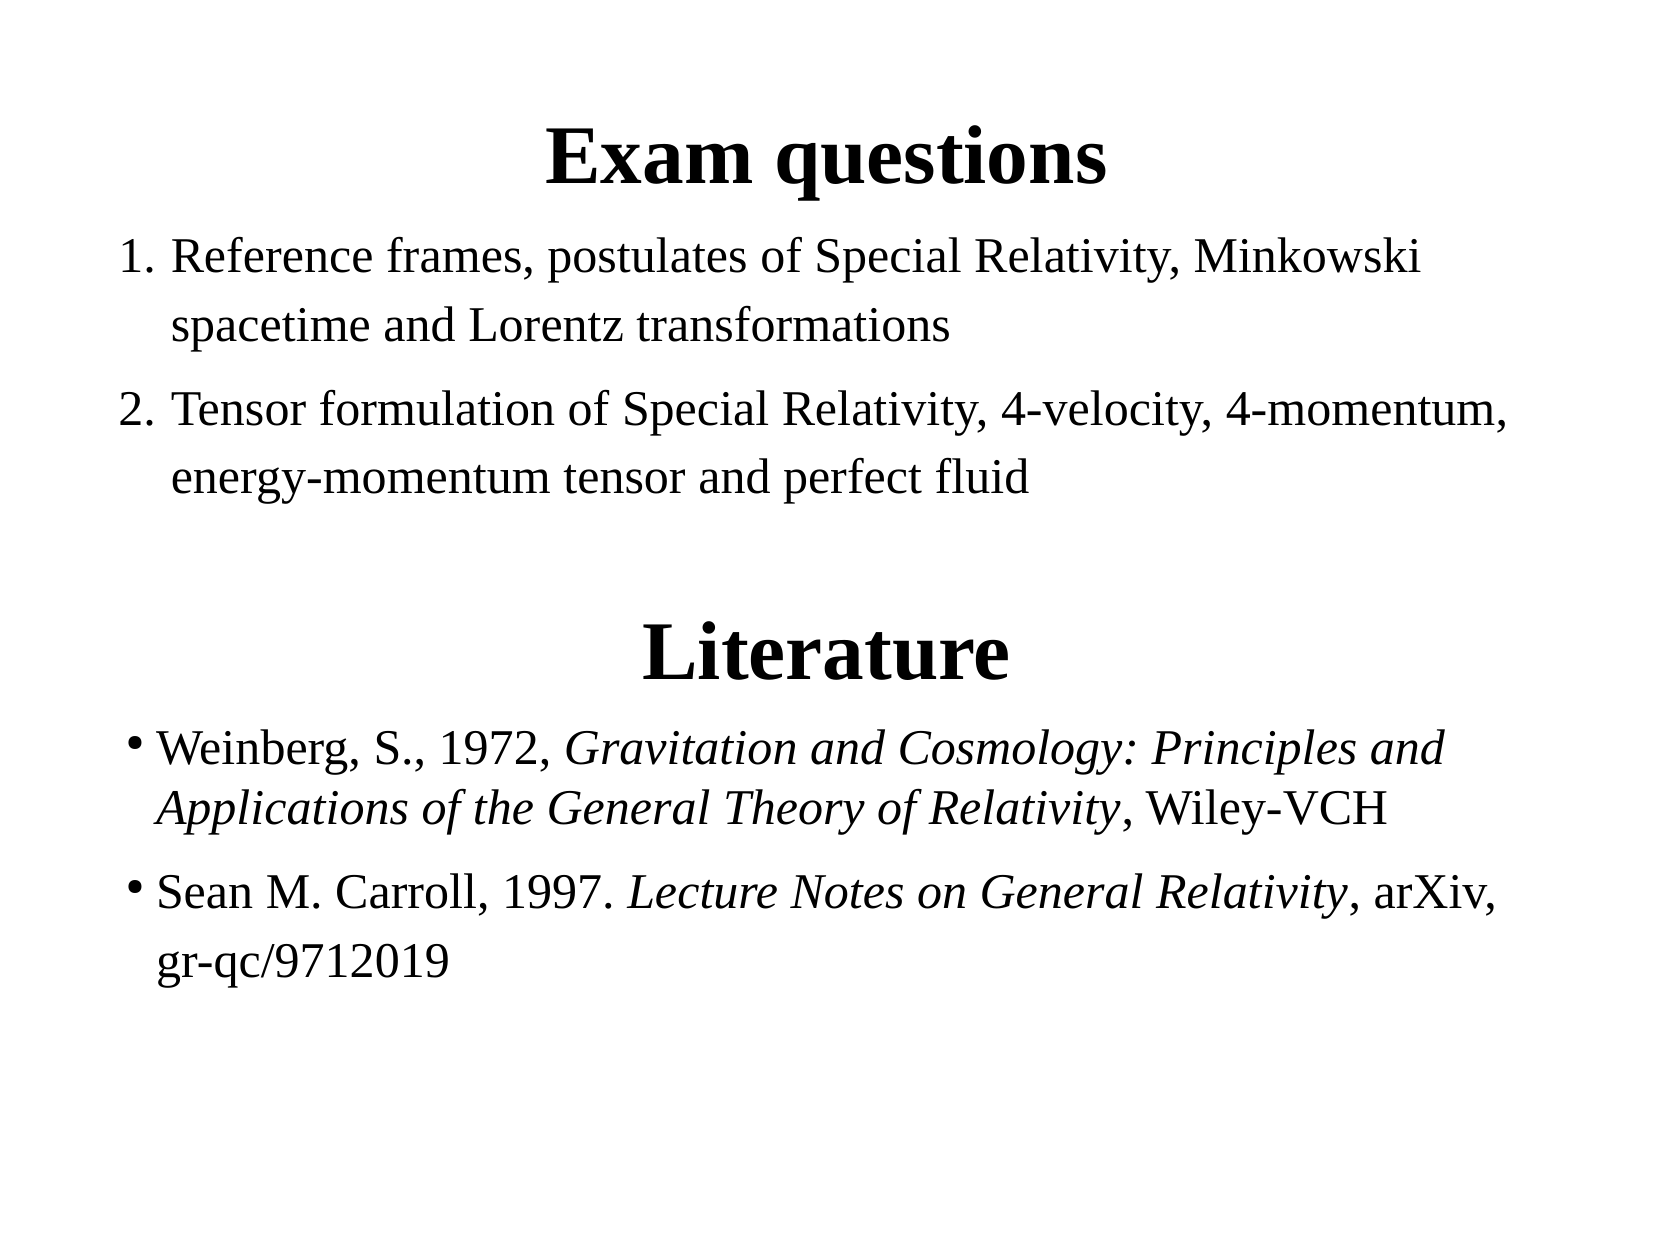

Exam questions
Reference frames, postulates of Special Relativity, Minkowski spacetime and Lorentz transformations
Tensor formulation of Special Relativity, 4-velocity, 4-momentum, energy-momentum tensor and perfect fluid
# Literature
Weinberg, S., 1972, Gravitation and Cosmology: Principles and Applications of the General Theory of Relativity, Wiley-VCH
Sean M. Carroll, 1997. Lecture Notes on General Relativity, arXiv, gr-qc/9712019